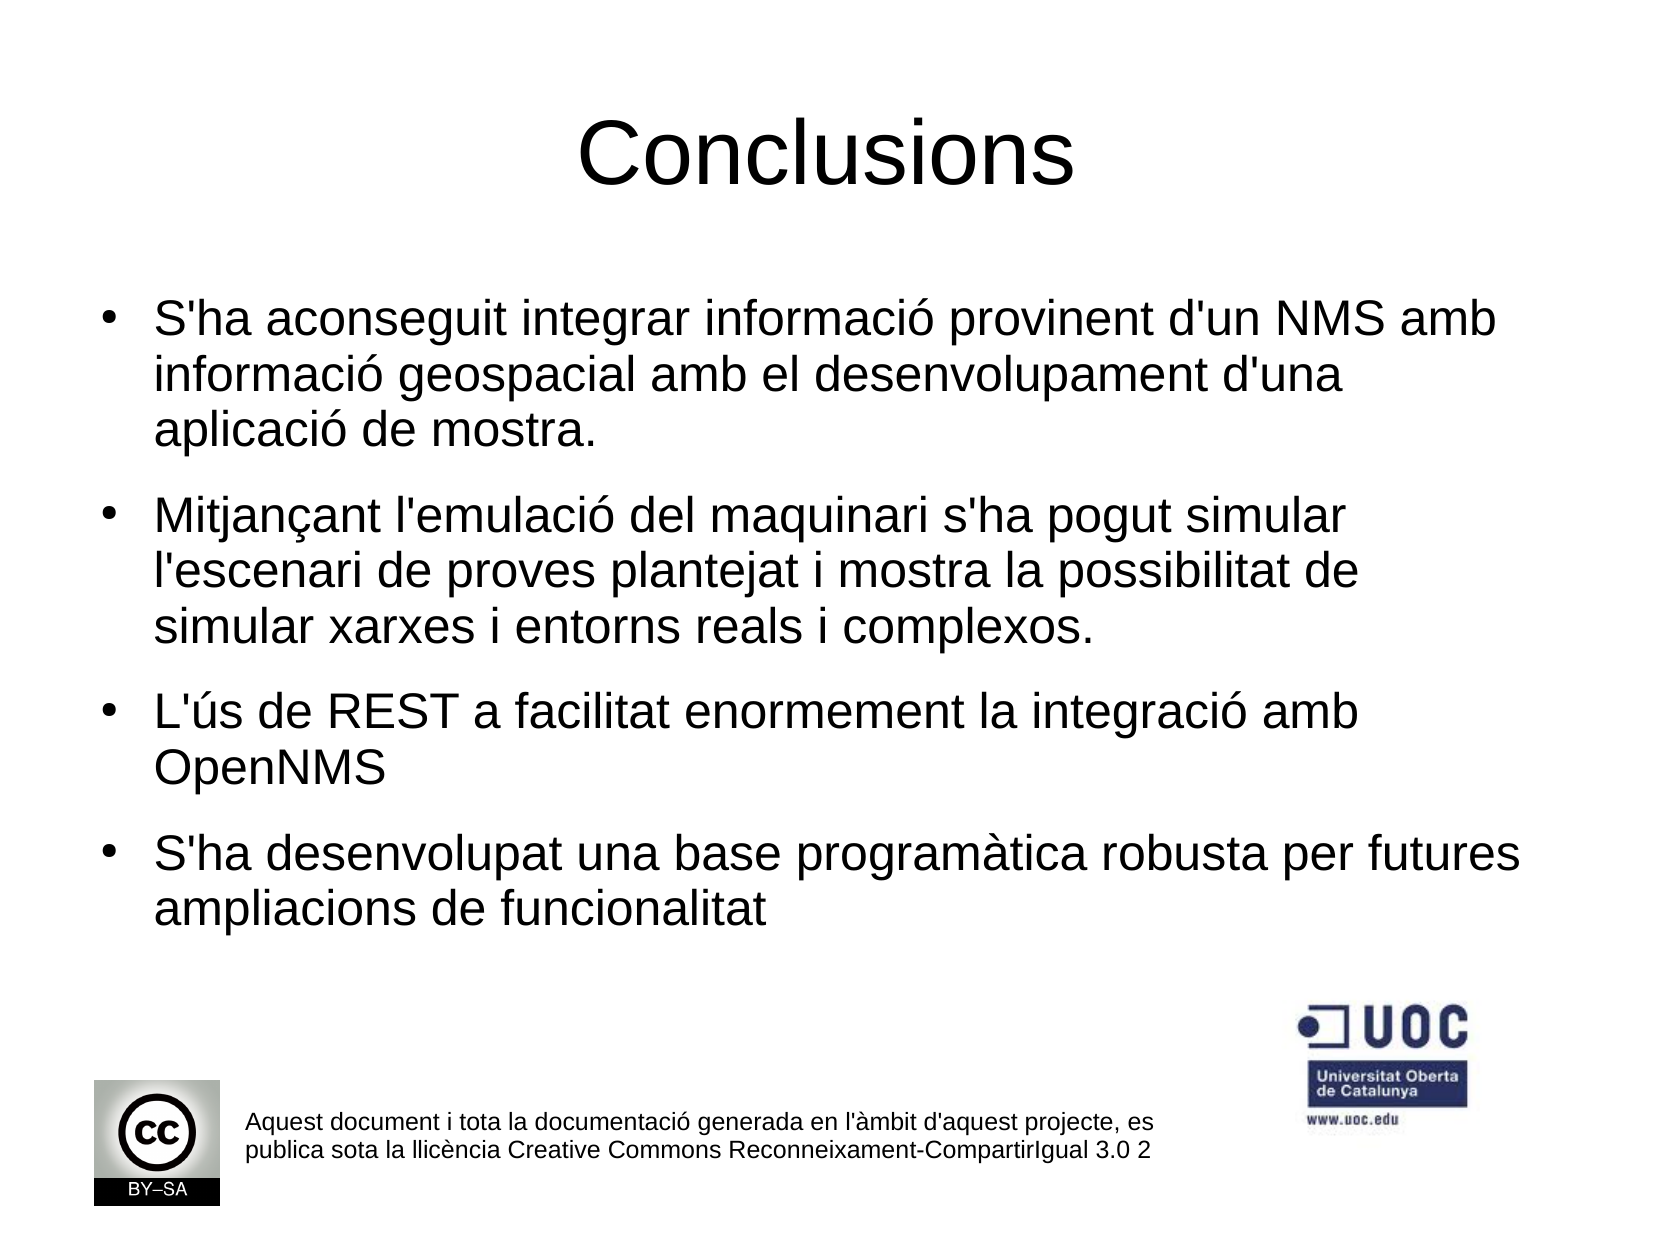

# Conclusions
S'ha aconseguit integrar informació provinent d'un NMS amb informació geospacial amb el desenvolupament d'una aplicació de mostra.
Mitjançant l'emulació del maquinari s'ha pogut simular l'escenari de proves plantejat i mostra la possibilitat de simular xarxes i entorns reals i complexos.
L'ús de REST a facilitat enormement la integració amb OpenNMS
S'ha desenvolupat una base programàtica robusta per futures ampliacions de funcionalitat
Aquest document i tota la documentació generada en l'àmbit d'aquest projecte, es
publica sota la llicència Creative Commons Reconneixament-CompartirIgual 3.0 2